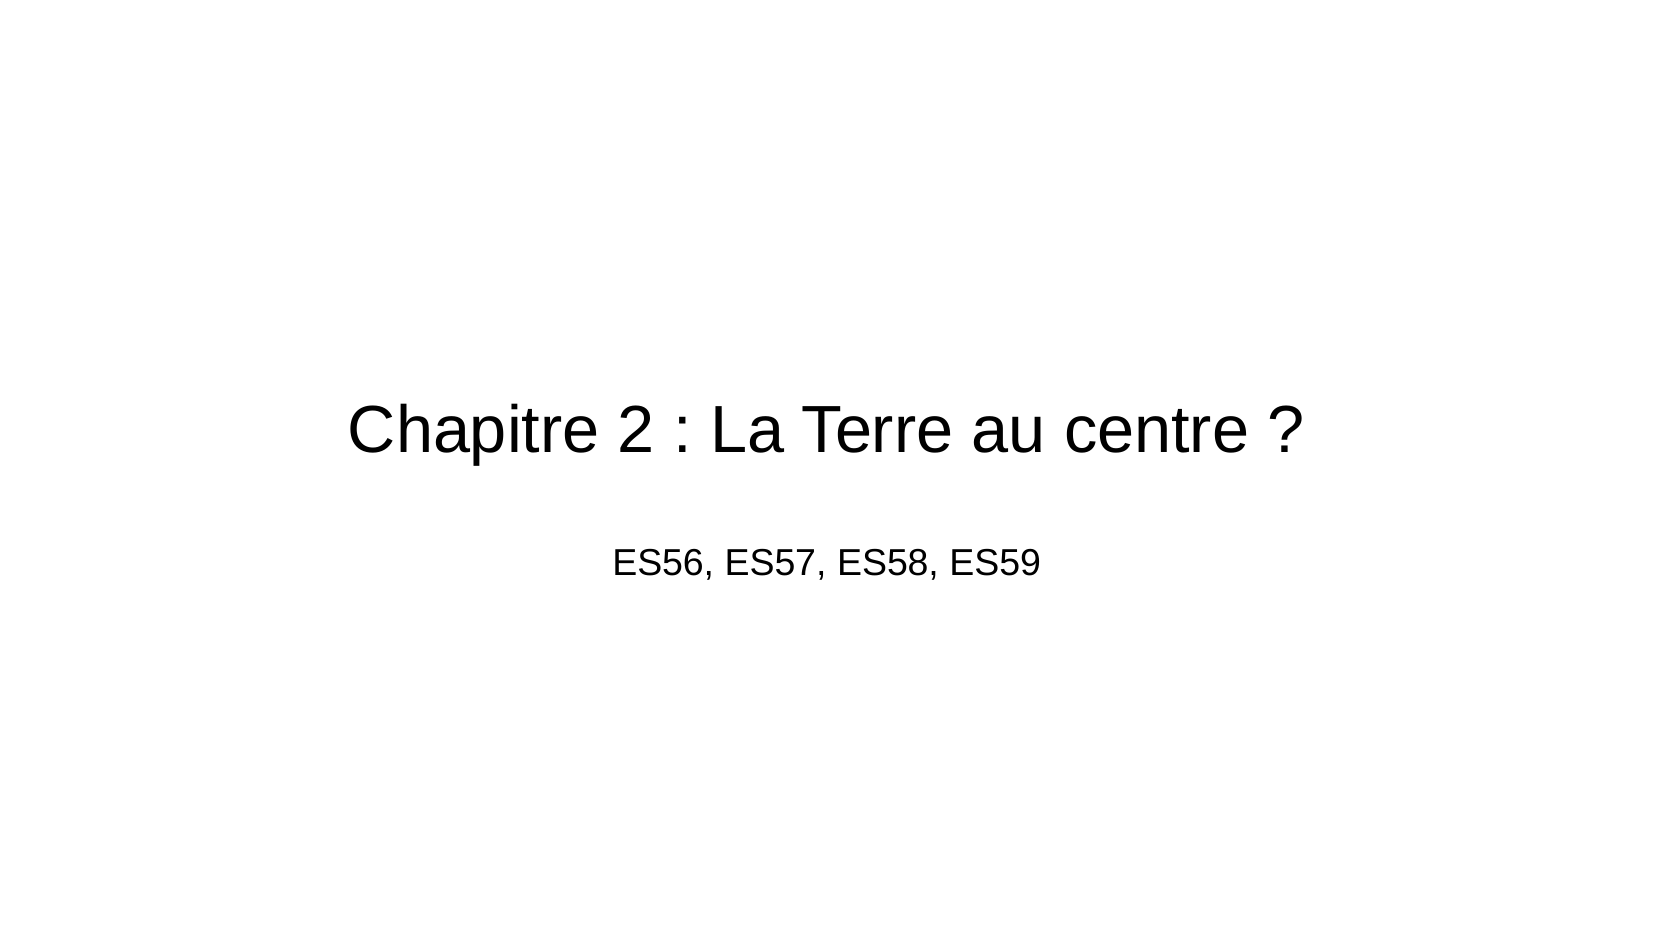

# Chapitre 2 : La Terre au centre ?
ES56, ES57, ES58, ES59